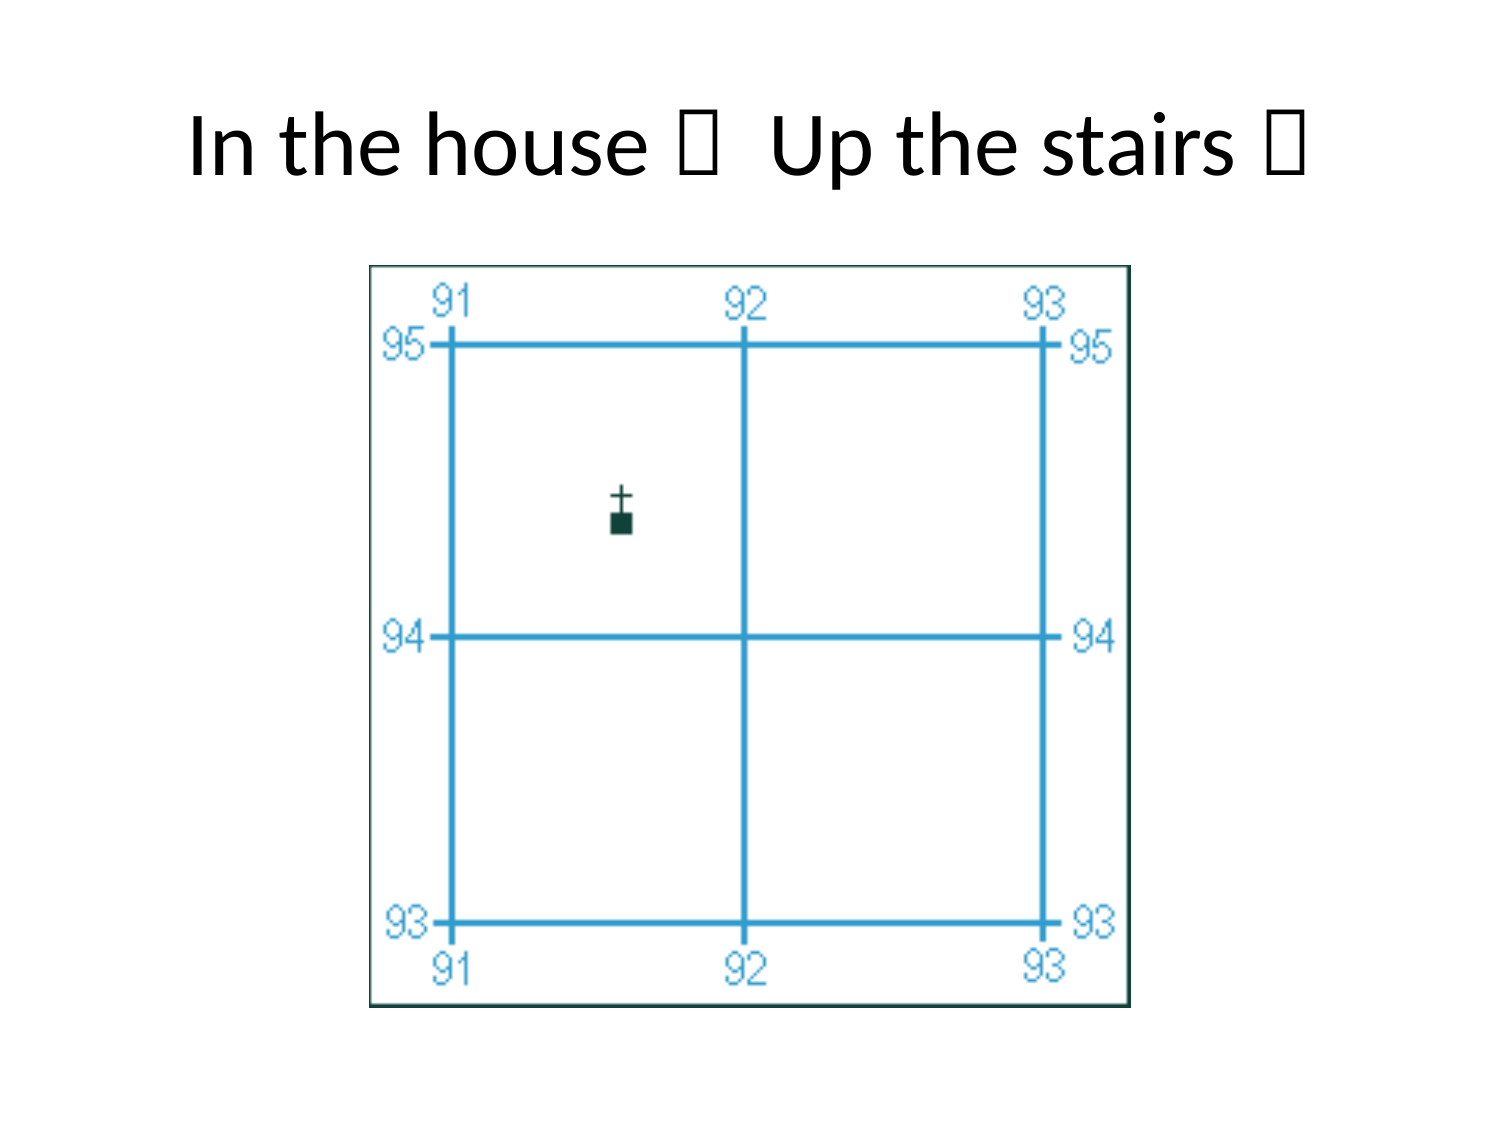

# In the house  Up the stairs 